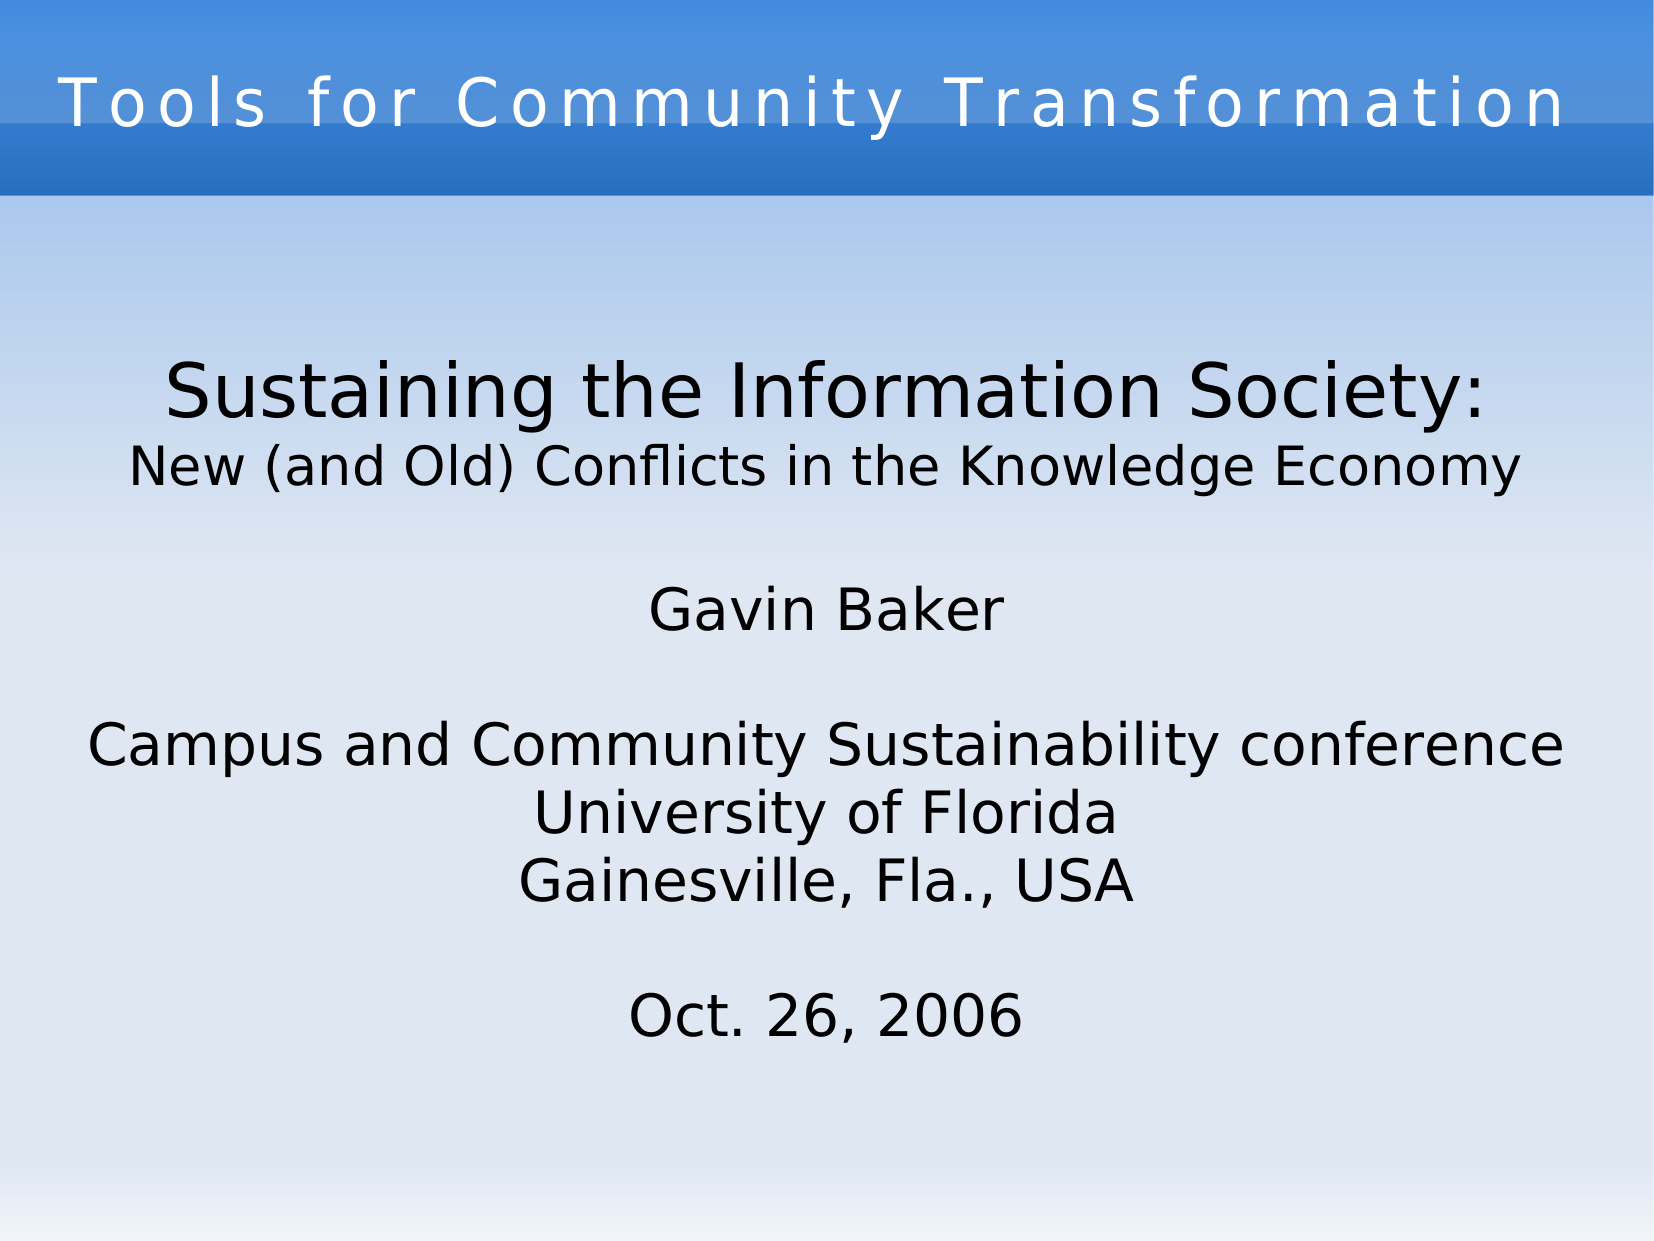

# Tools for Community Transformation
Sustaining the Information Society:
New (and Old) Conflicts in the Knowledge Economy
Gavin Baker
Campus and Community Sustainability conference
University of Florida
Gainesville, Fla., USA
Oct. 26, 2006